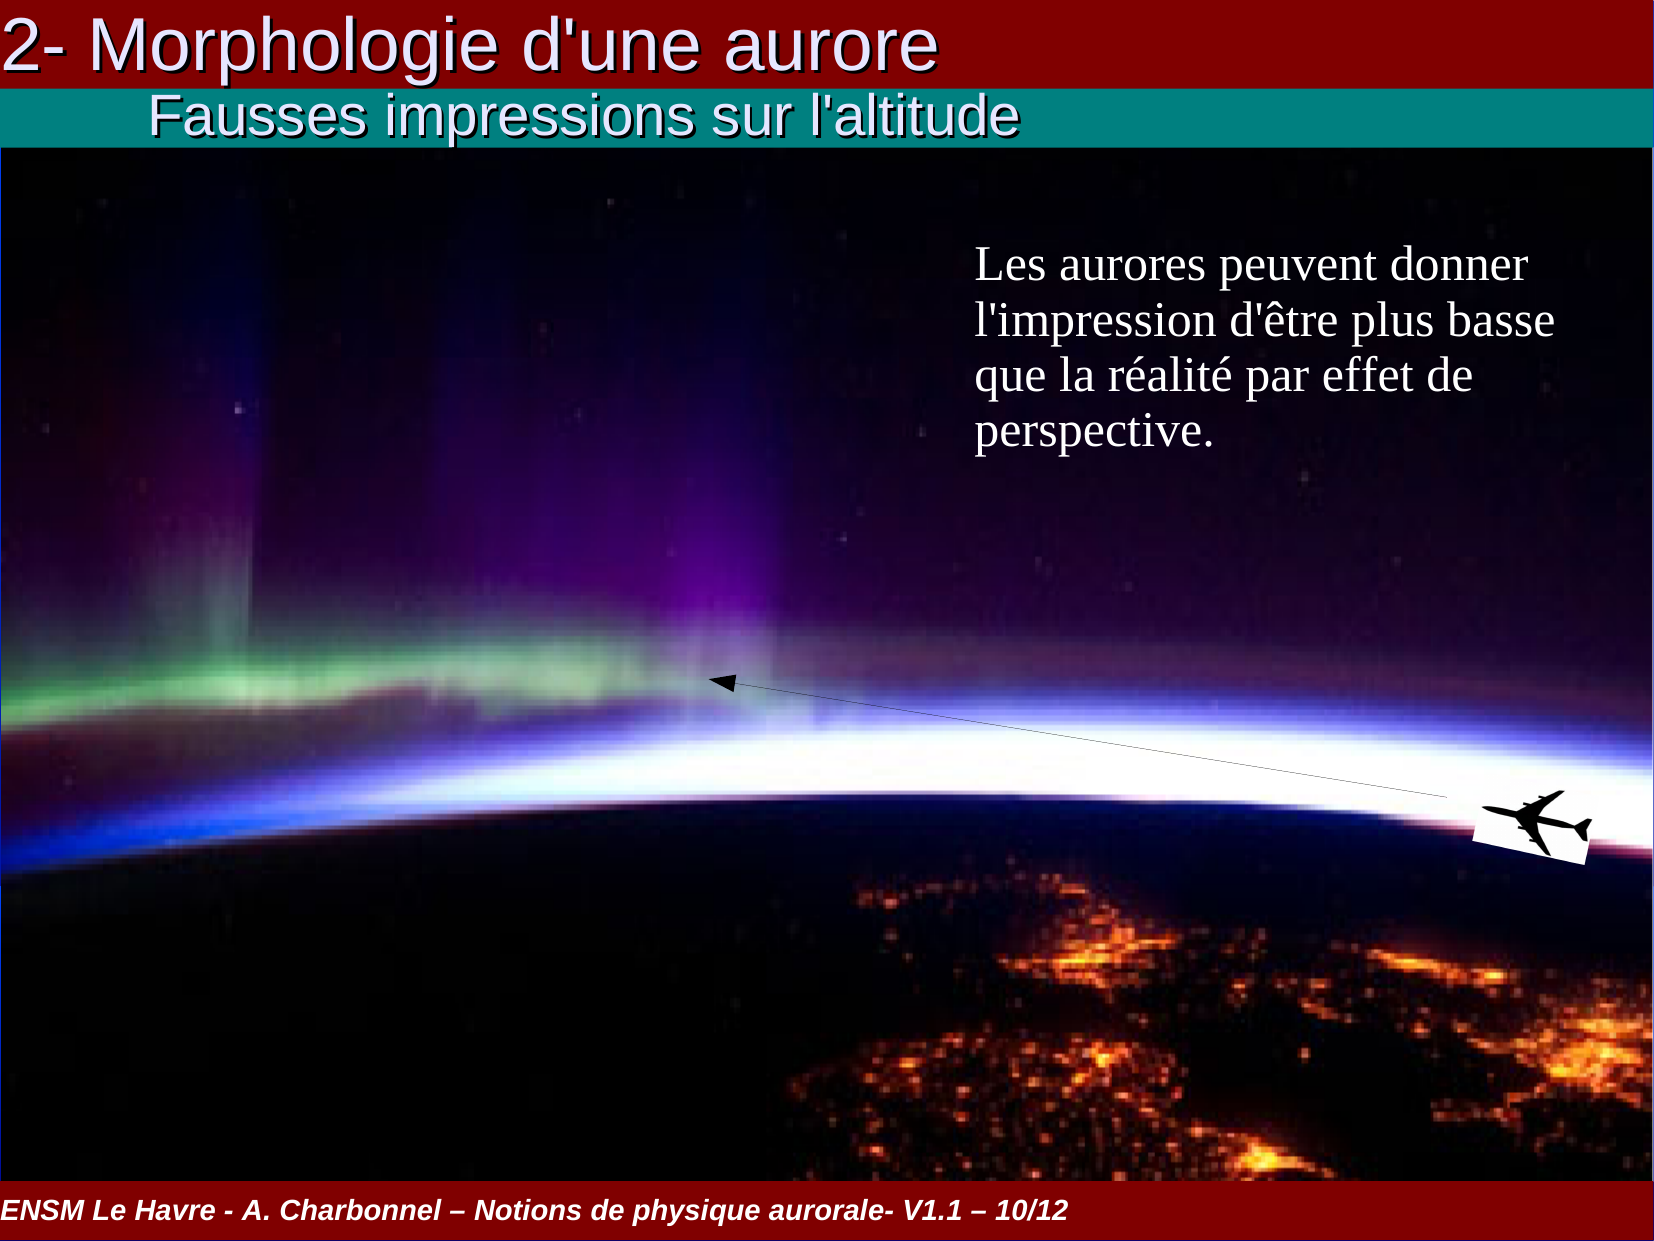

2- Morphologie d'une aurore
# Fausses impressions sur l'altitude
Les aurores peuvent donner l'impression d'être plus basse que la réalité par effet de perspective.
ENSM Le Havre - A. Charbonnel – Notions de physique aurorale- V1.1 – 10/12